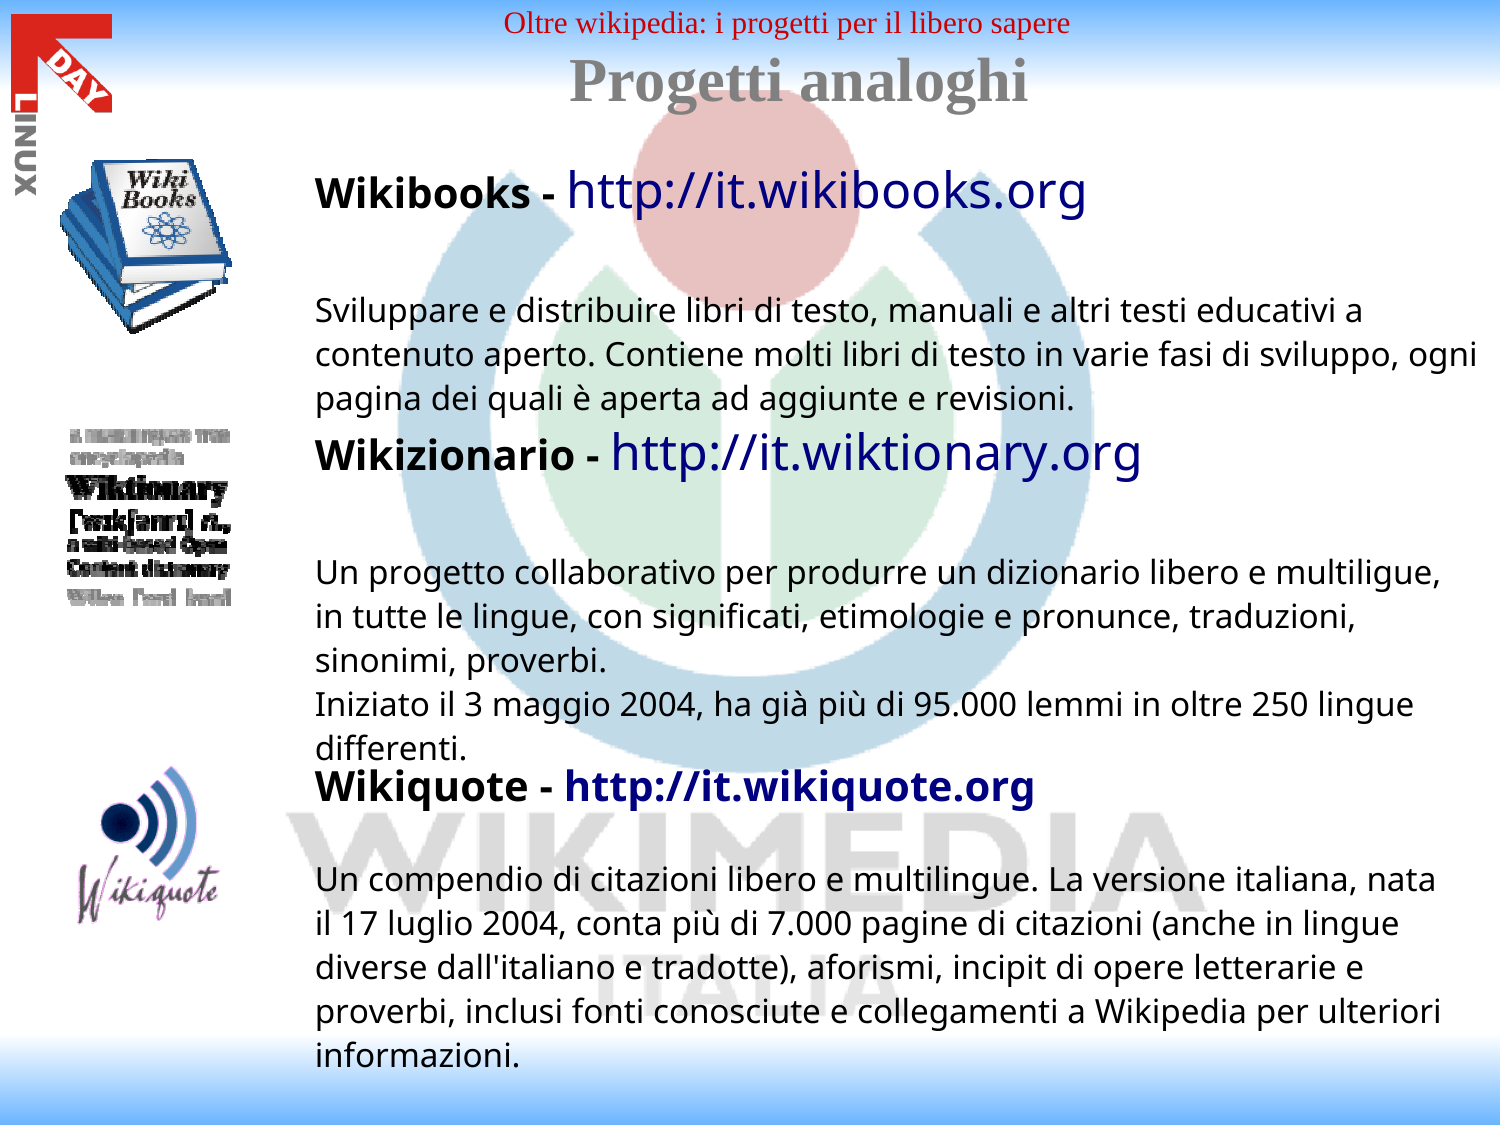

Oltre wikipedia: i progetti per il libero sapere
Progetti analoghi
Wikibooks - http://it.wikibooks.org
Sviluppare e distribuire libri di testo, manuali e altri testi educativi a
contenuto aperto. Contiene molti libri di testo in varie fasi di sviluppo, ogni pagina dei quali è aperta ad aggiunte e revisioni.
Wikizionario - http://it.wiktionary.org
Un progetto collaborativo per produrre un dizionario libero e multiligue, in tutte le lingue, con significati, etimologie e pronunce, traduzioni, sinonimi, proverbi.
Iniziato il 3 maggio 2004, ha già più di 95.000 lemmi in oltre 250 lingue differenti.
Wikiquote - http://it.wikiquote.org
Un compendio di citazioni libero e multilingue. La versione italiana, nata il 17 luglio 2004, conta più di 7.000 pagine di citazioni (anche in lingue diverse dall'italiano e tradotte), aforismi, incipit di opere letterarie e proverbi, inclusi fonti conosciute e collegamenti a Wikipedia per ulteriori informazioni.